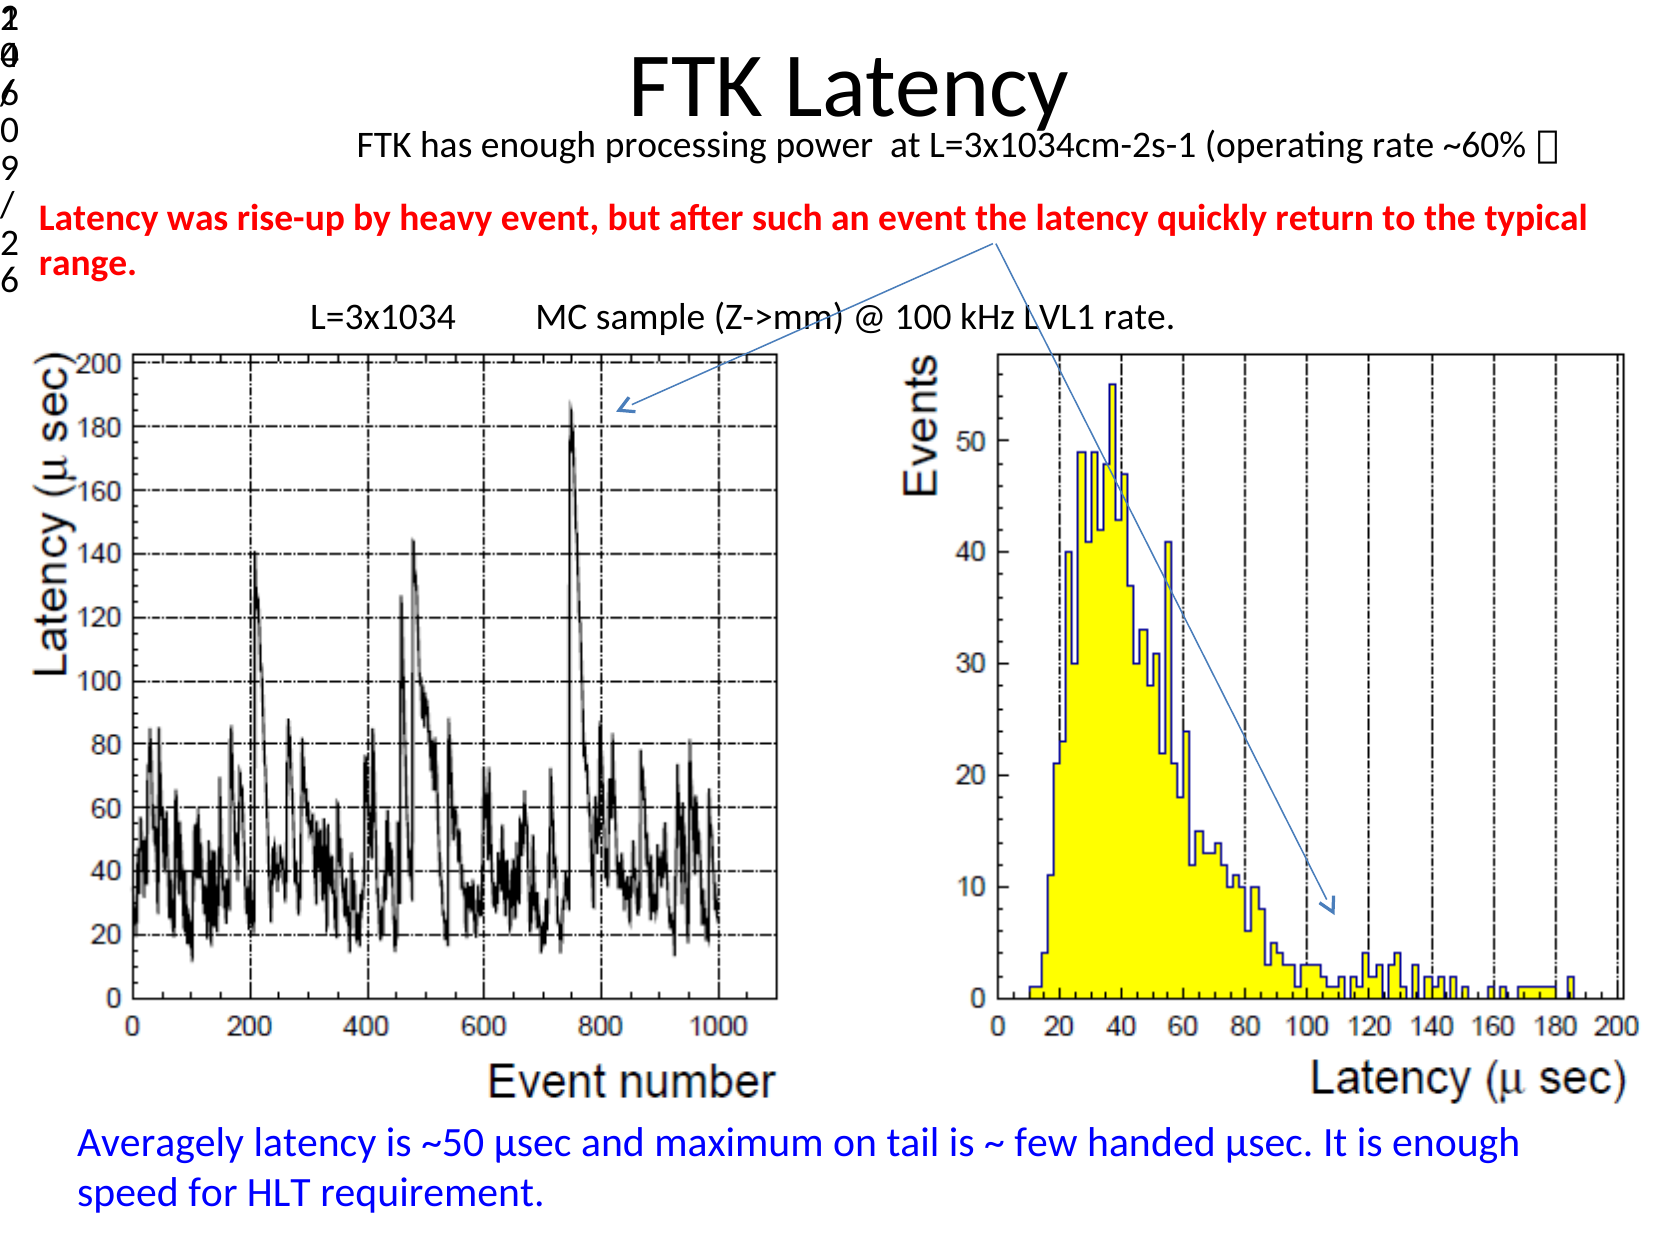

K. Kordas - Pattern Recognition w/ Associative Memories & FPGAs
106
ISOTDAQ2023, Istanbul, 21/6/2023
# FTK Latency
FTK has enough processing power at L=3x1034cm-2s-1 (operating rate ~60%）
Latency was rise-up by heavy event, but after such an event the latency quickly return to the typical range.
L=3x1034　 MC sample (Z->mm) @ 100 kHz LVL1 rate.
Averagely latency is ~50 μsec and maximum on tail is ~ few handed μsec. It is enough speed for HLT requirement.